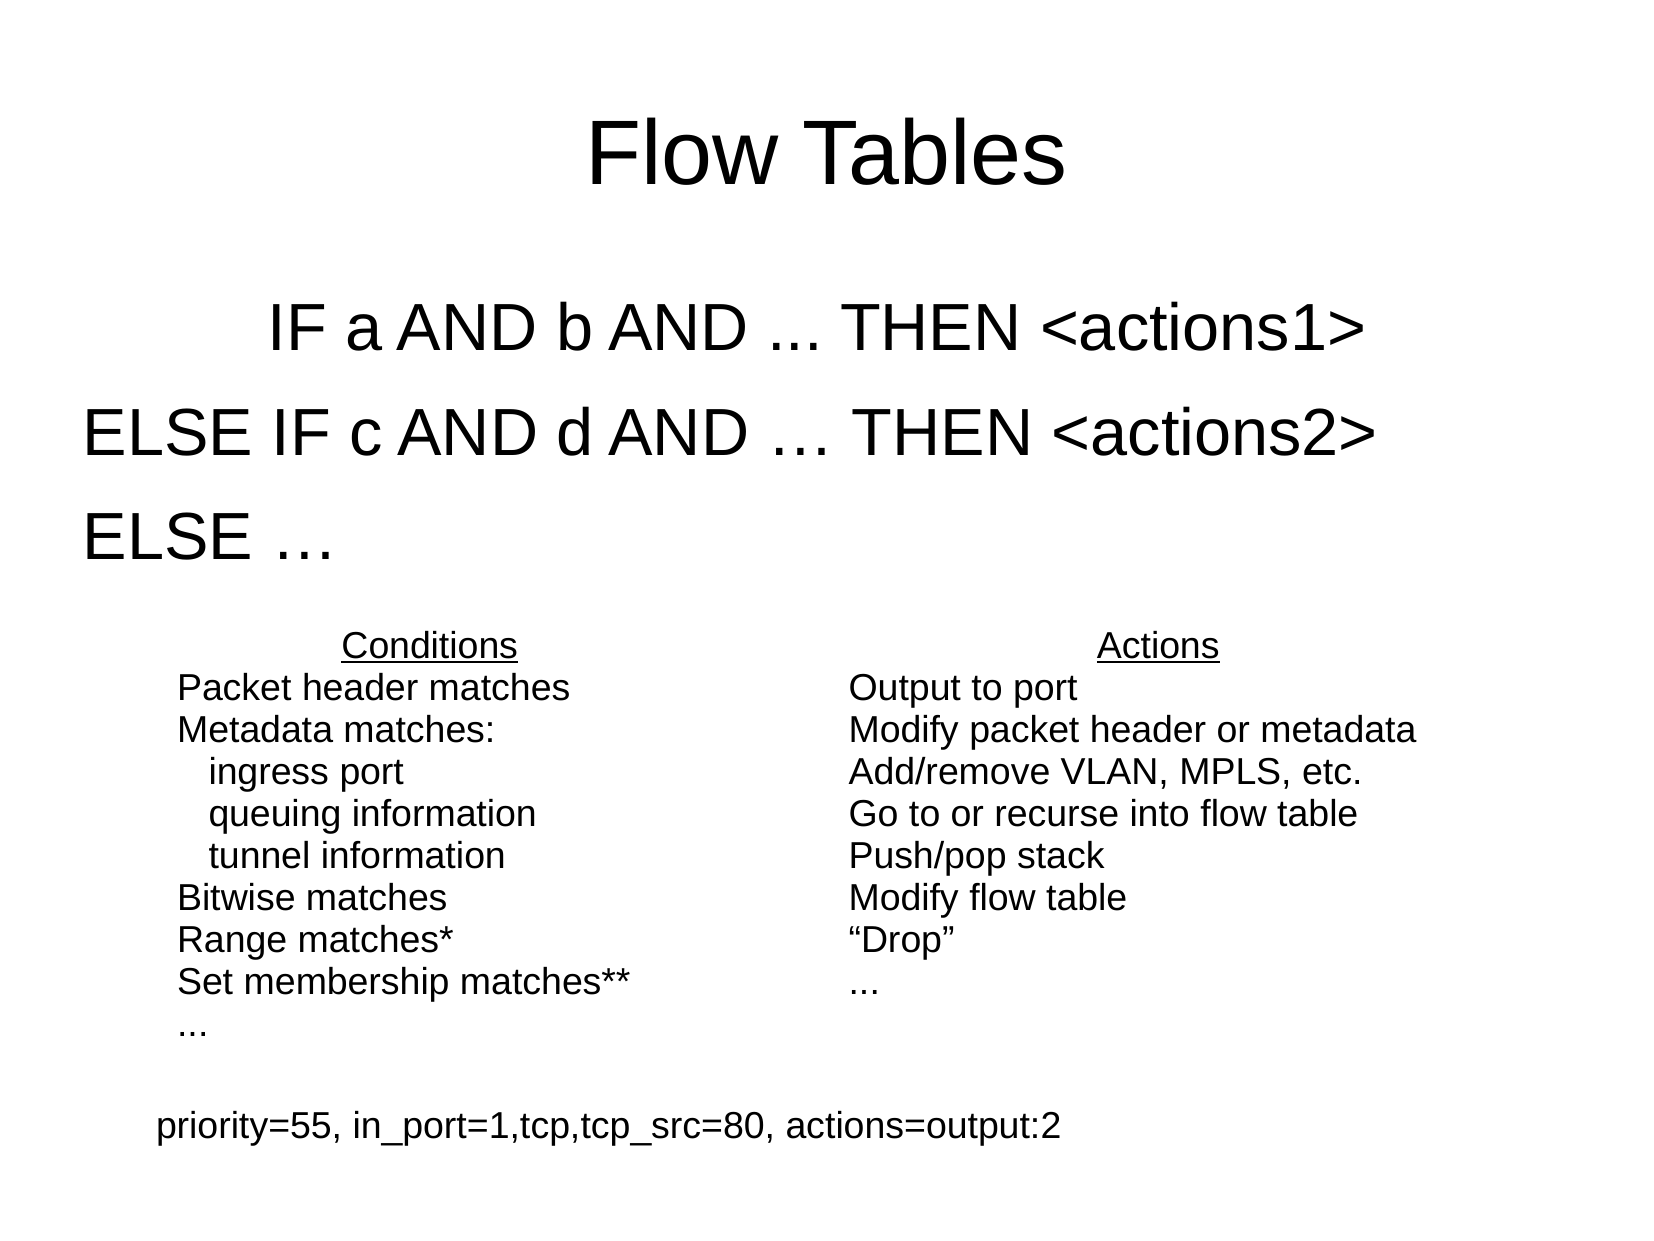

# Flow Tables
 IF a AND b AND ... THEN <actions1>
ELSE IF c AND d AND … THEN <actions2>
ELSE …
Conditions
Packet header matches
Metadata matches:
 ingress port
 queuing information
 tunnel information
Bitwise matches
Range matches*
Set membership matches**
...
Actions
Output to port
Modify packet header or metadata
Add/remove VLAN, MPLS, etc.
Go to or recurse into flow table
Push/pop stack
Modify flow table
“Drop”
...
priority=55, in_port=1,tcp,tcp_src=80, actions=output:2